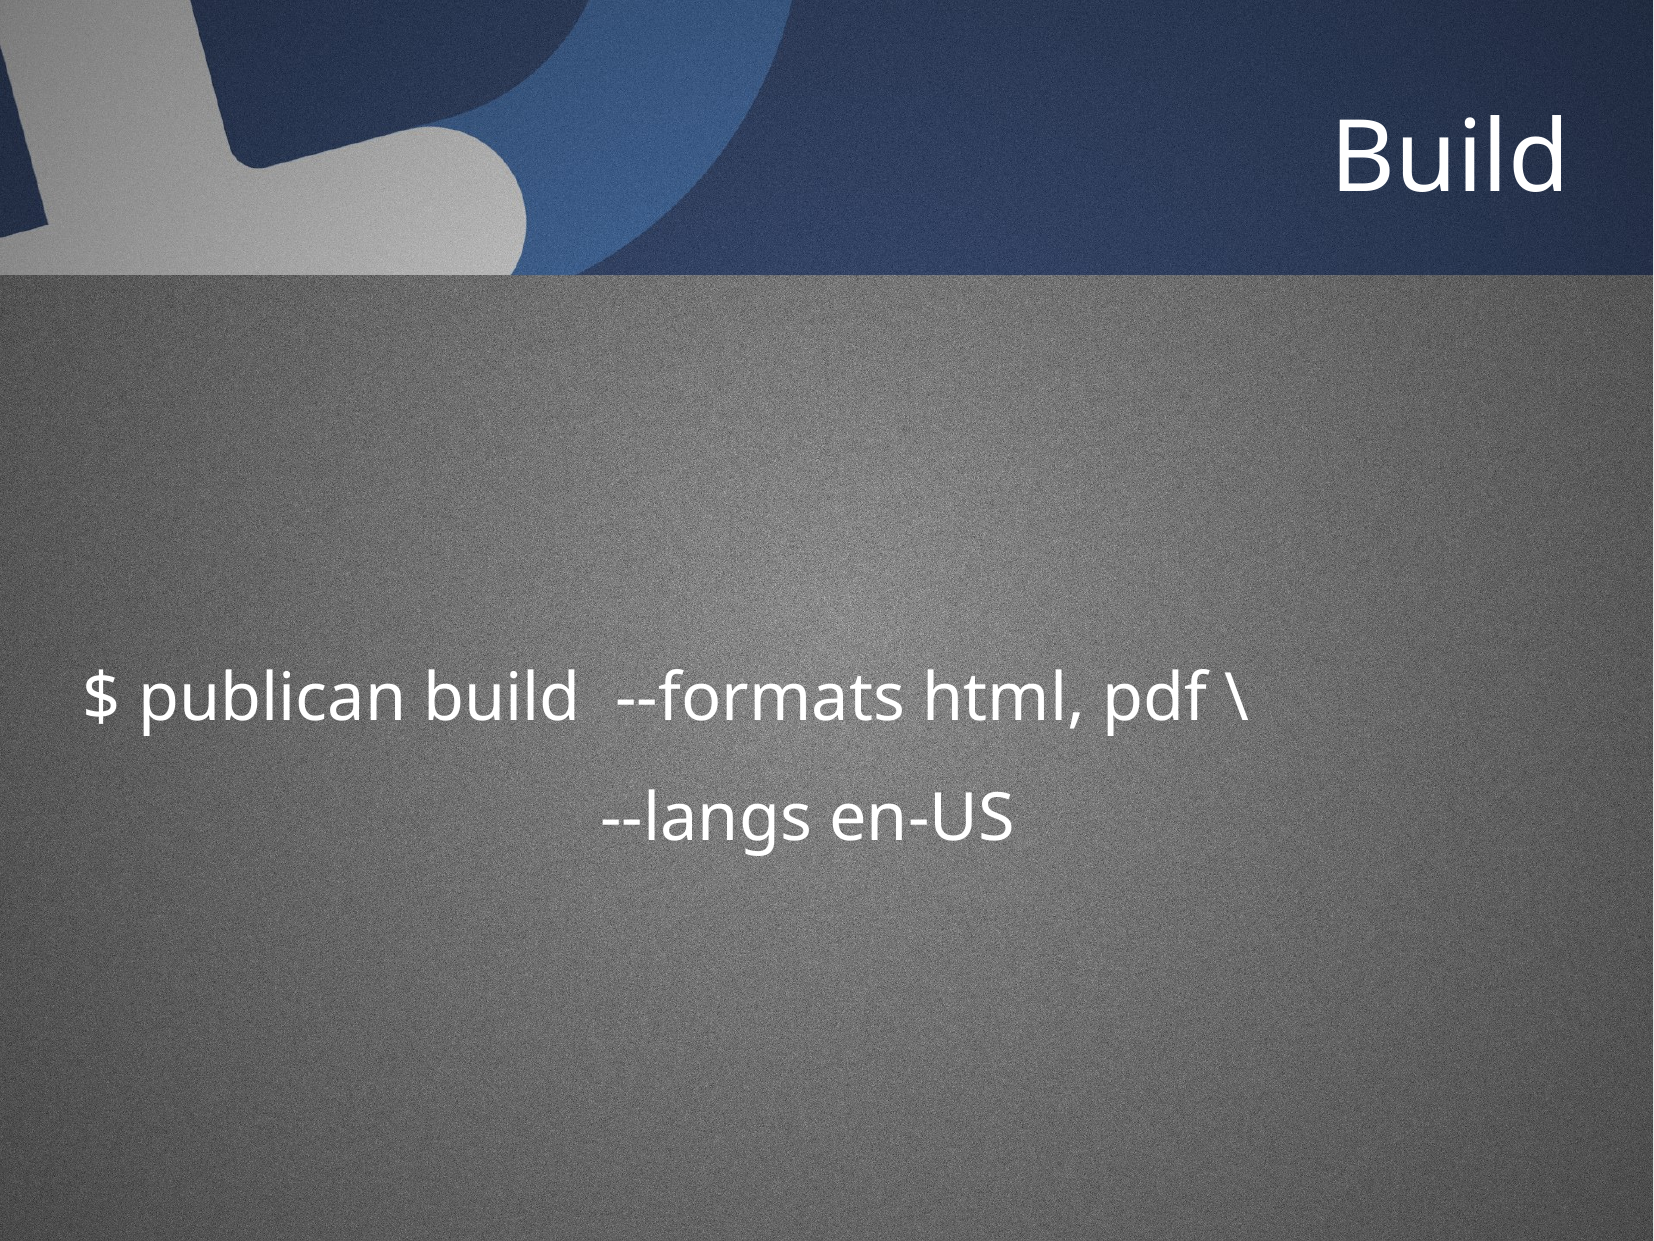

# Build
$ publican build --formats html, pdf \
 --langs en-US